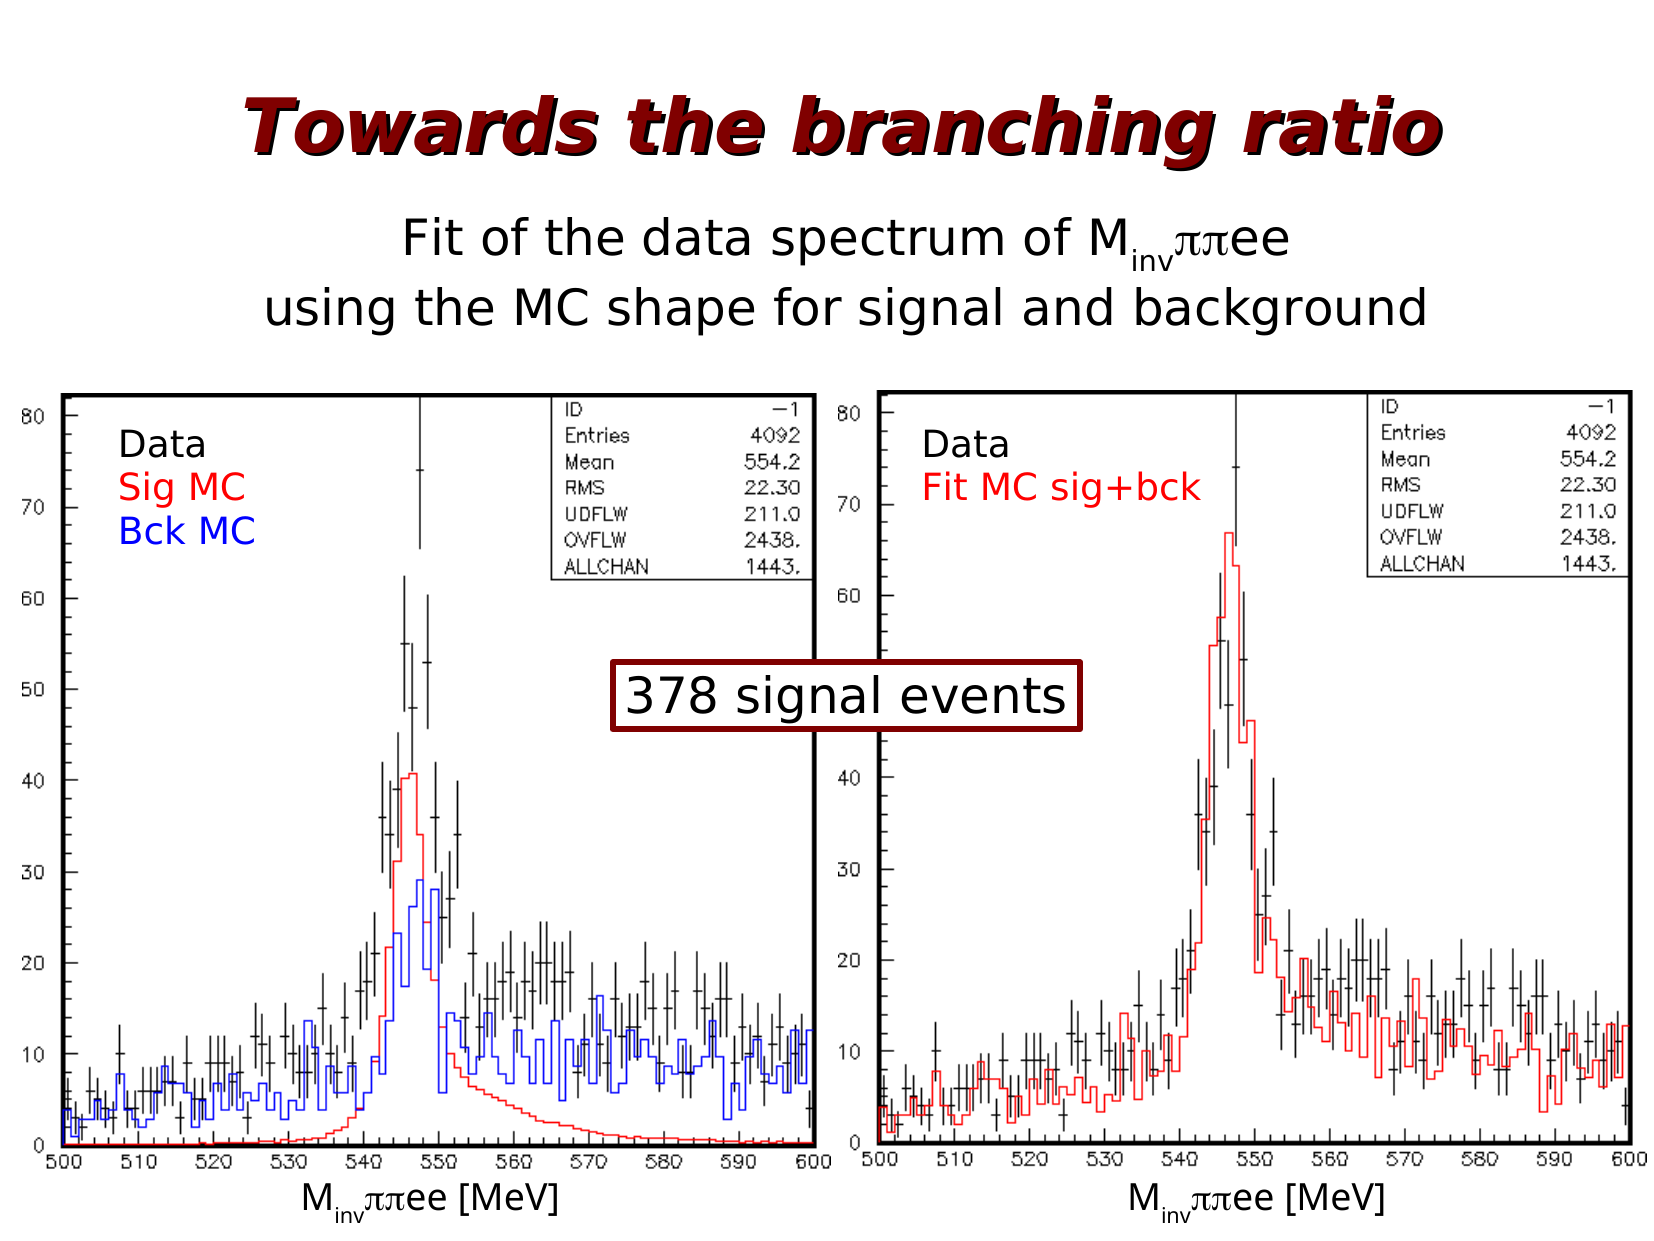

Towards the branching ratio
Fit of the data spectrum of Minvppee
using the MC shape for signal and background
Data
Sig MC
Bck MC
Data
Fit MC sig+bck
378 signal events
Minvppee [MeV]
Minvppee [MeV]